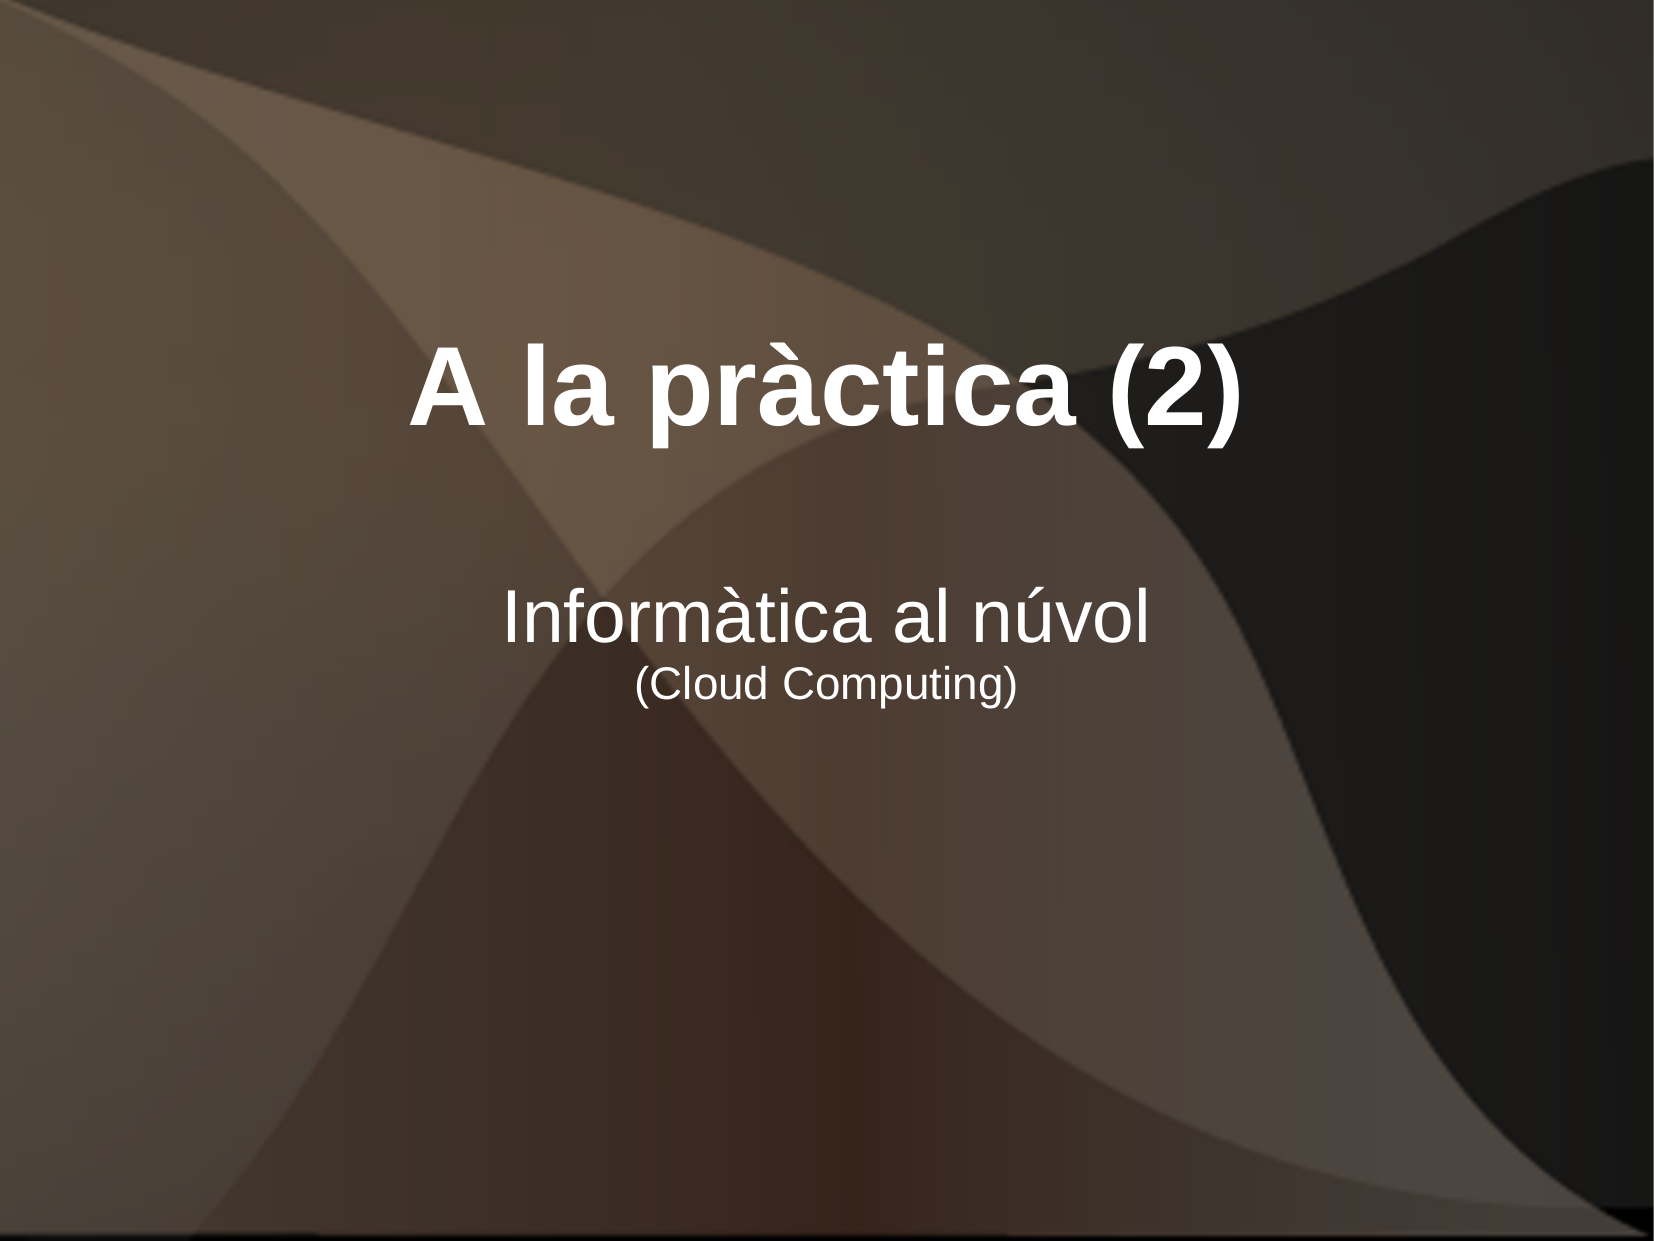

# A la pràctica (2)
Informàtica al núvol
(Cloud Computing)